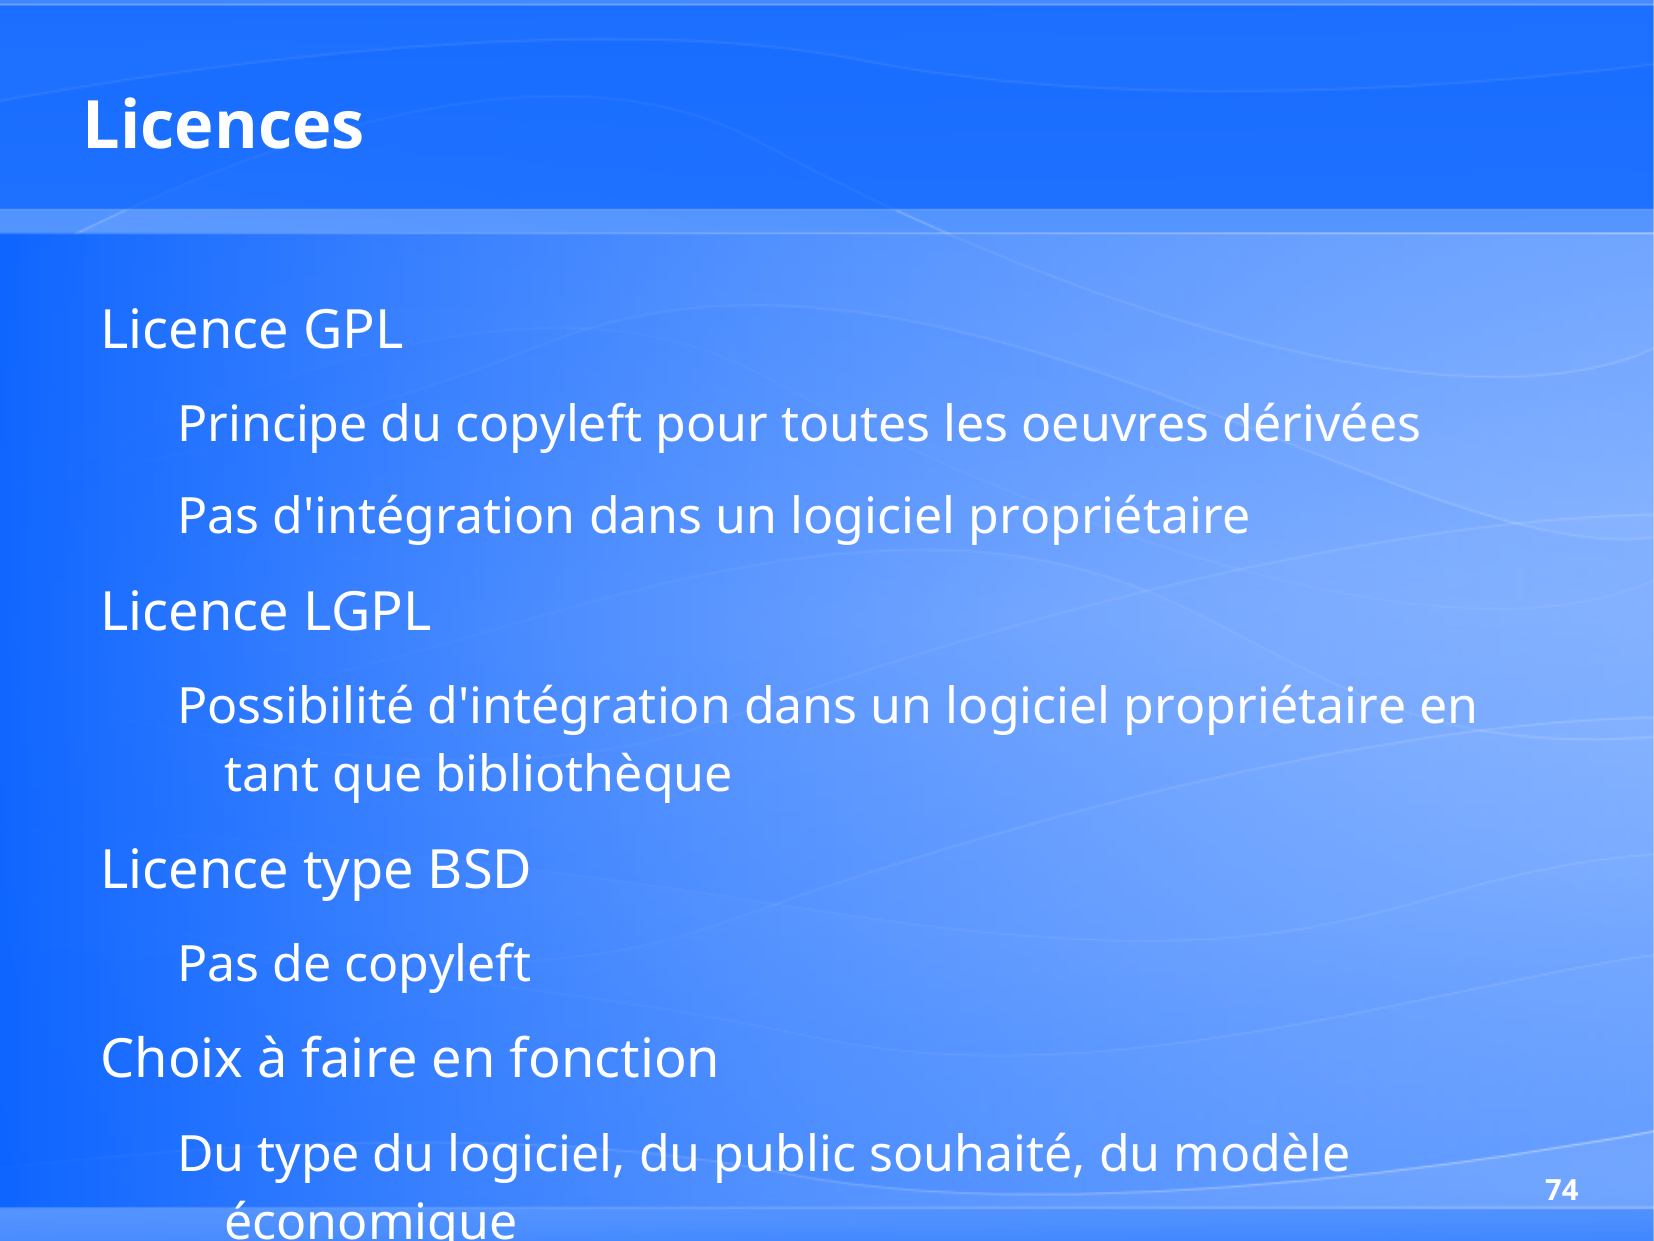

# Licences
Licence GPL
Principe du copyleft pour toutes les oeuvres dérivées
Pas d'intégration dans un logiciel propriétaire
Licence LGPL
Possibilité d'intégration dans un logiciel propriétaire en tant que bibliothèque
Licence type BSD
Pas de copyleft
Choix à faire en fonction
Du type du logiciel, du public souhaité, du modèle économique
74